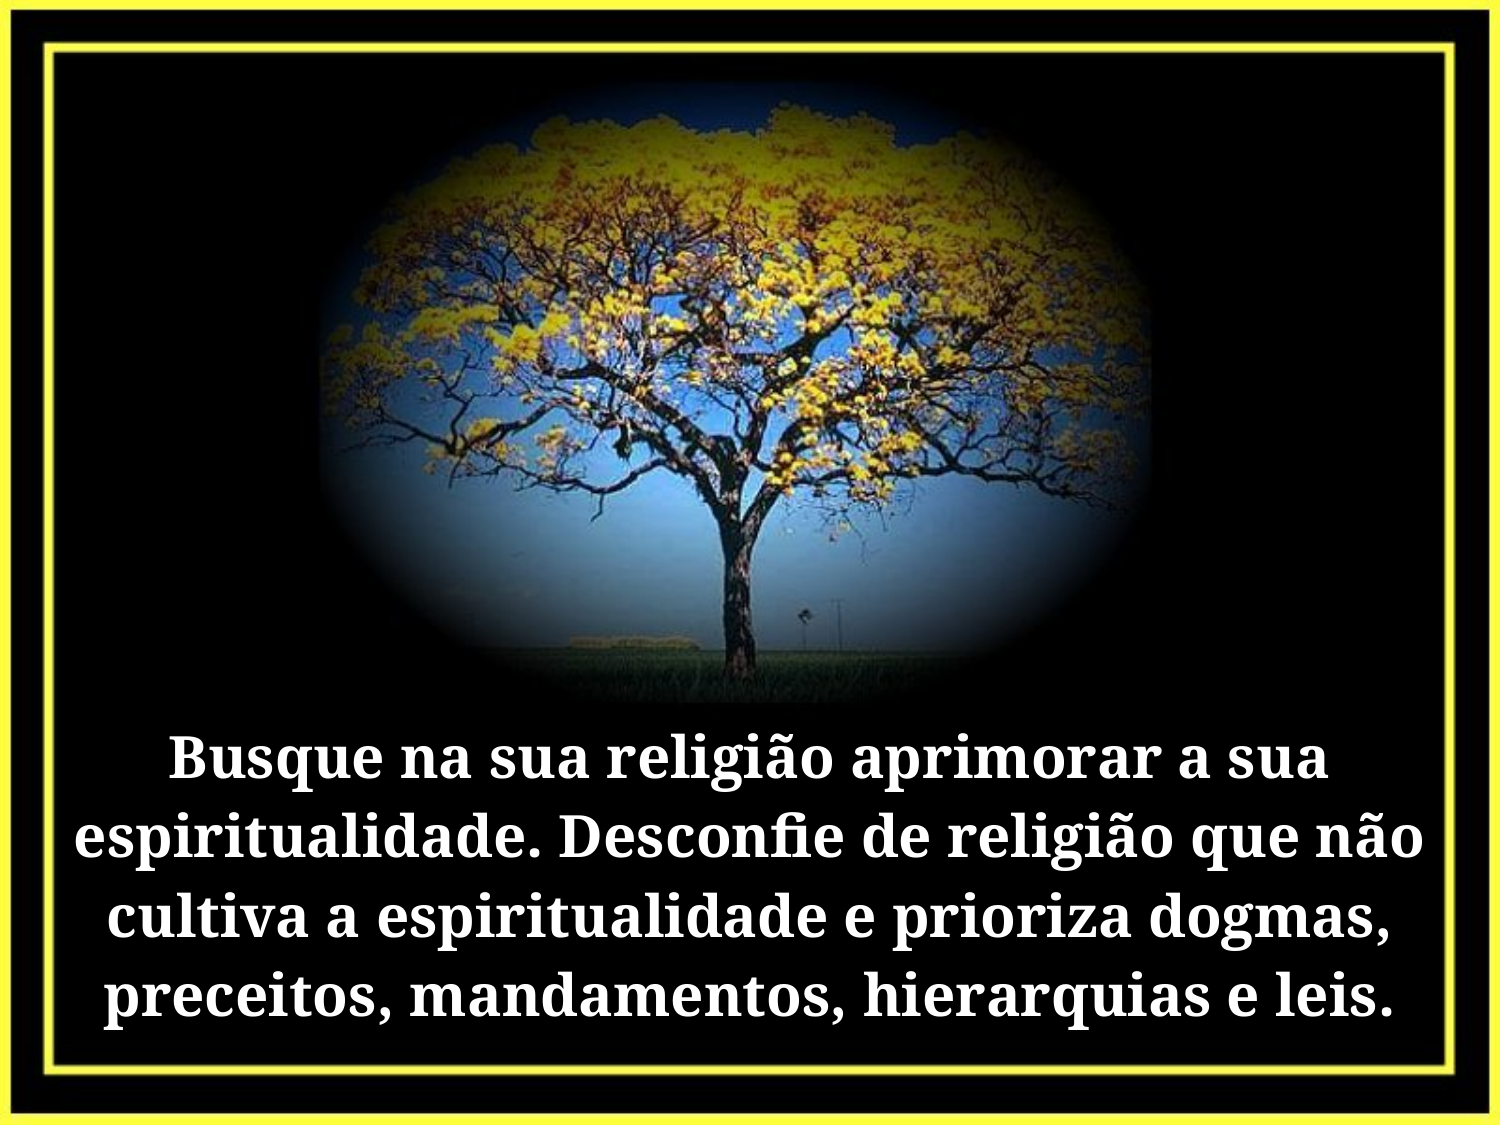

Busque na sua religião aprimorar a sua espiritualidade. Desconfie de religião que não cultiva a espiritualidade e prioriza dogmas, preceitos, mandamentos, hierarquias e leis.